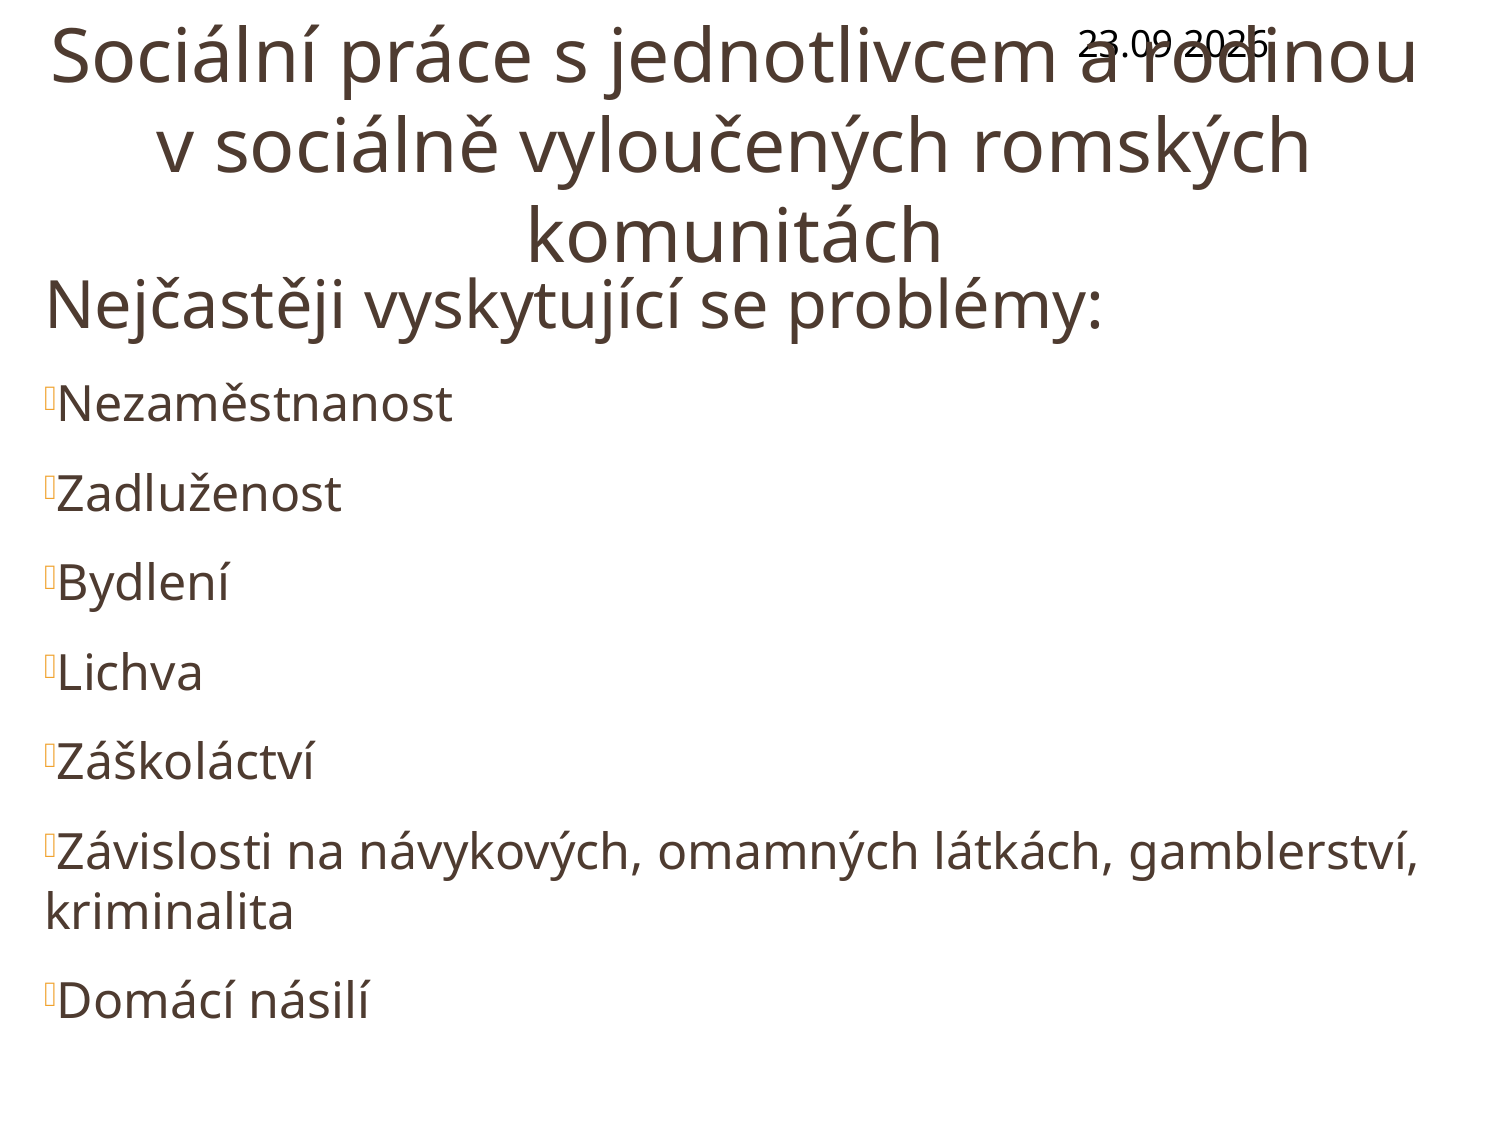

# Sociální práce s jednotlivcem a rodinou v sociálně vyloučených romských komunitách
Nejčastěji vyskytující se problémy:
Nezaměstnanost
Zadluženost
Bydlení
Lichva
Záškoláctví
Závislosti na návykových, omamných látkách, gamblerství, kriminalita
Domácí násilí